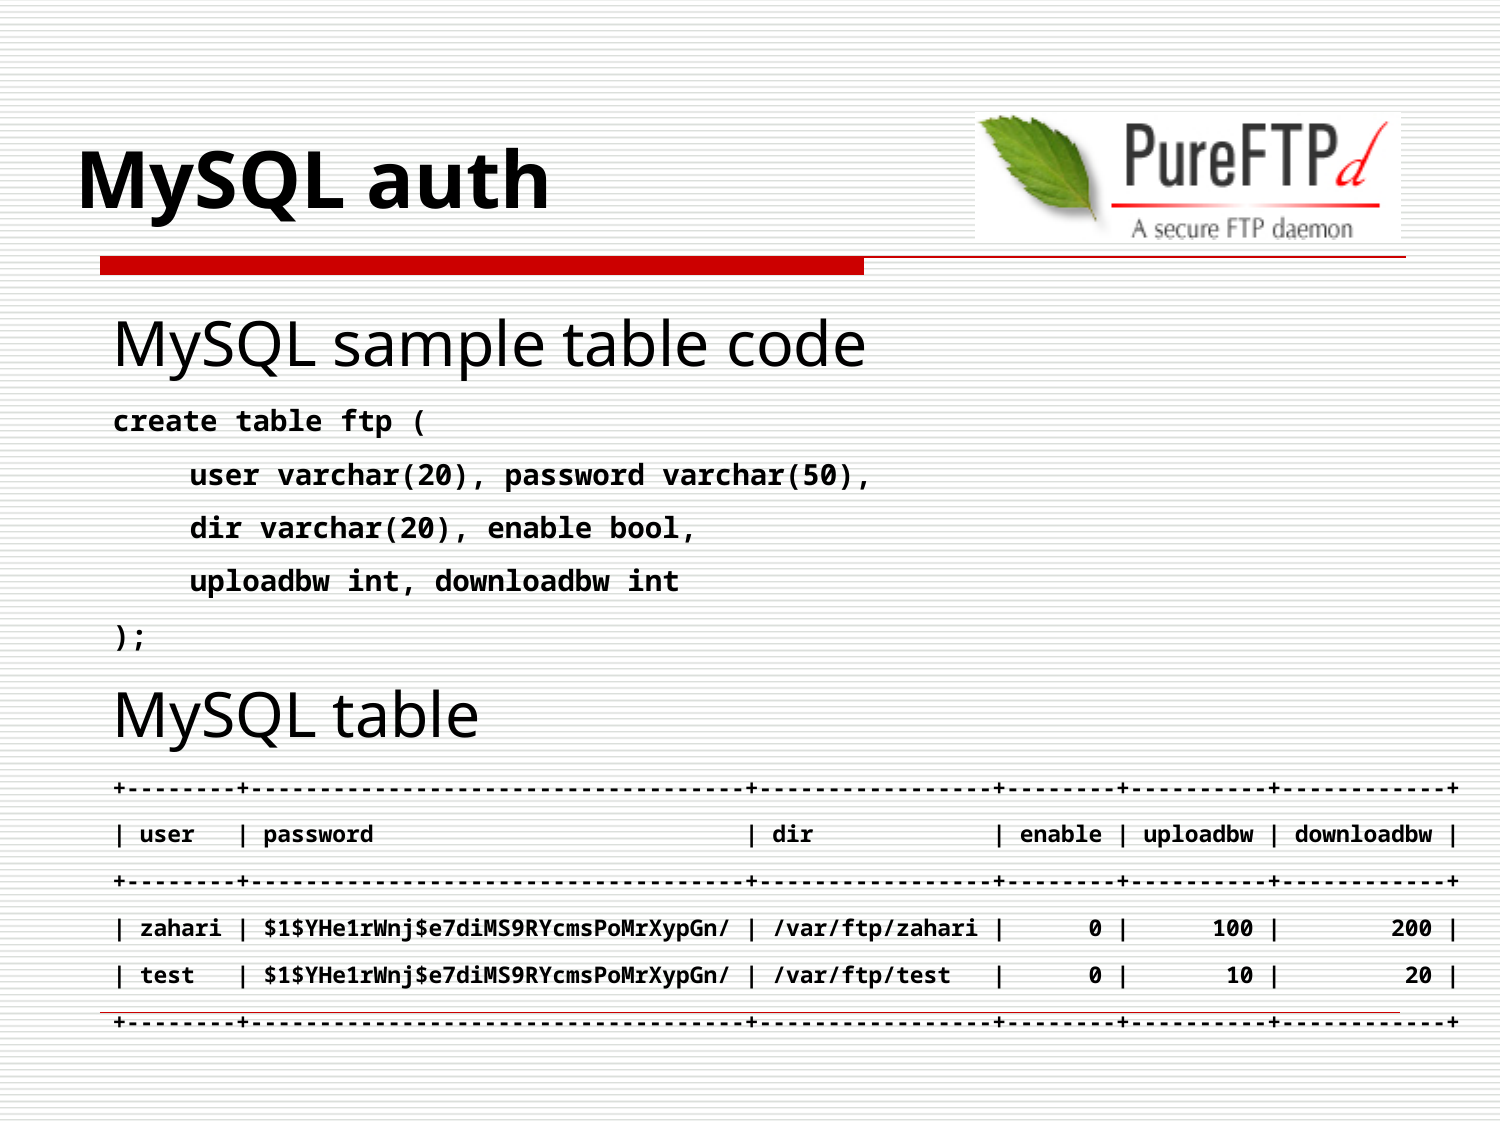

# MySQL auth
MySQL sample table code
create table ftp (
user varchar(20), password varchar(50),
dir varchar(20), enable bool,
uploadbw int, downloadbw int
);
MySQL table
+--------+------------------------------------+-----------------+--------+----------+------------+
| user | password | dir | enable | uploadbw | downloadbw |
+--------+------------------------------------+-----------------+--------+----------+------------+
| zahari | $1$YHe1rWnj$e7diMS9RYcmsPoMrXypGn/ | /var/ftp/zahari | 0 | 100 | 200 |
| test | $1$YHe1rWnj$e7diMS9RYcmsPoMrXypGn/ | /var/ftp/test | 0 | 10 | 20 |
+--------+------------------------------------+-----------------+--------+----------+------------+